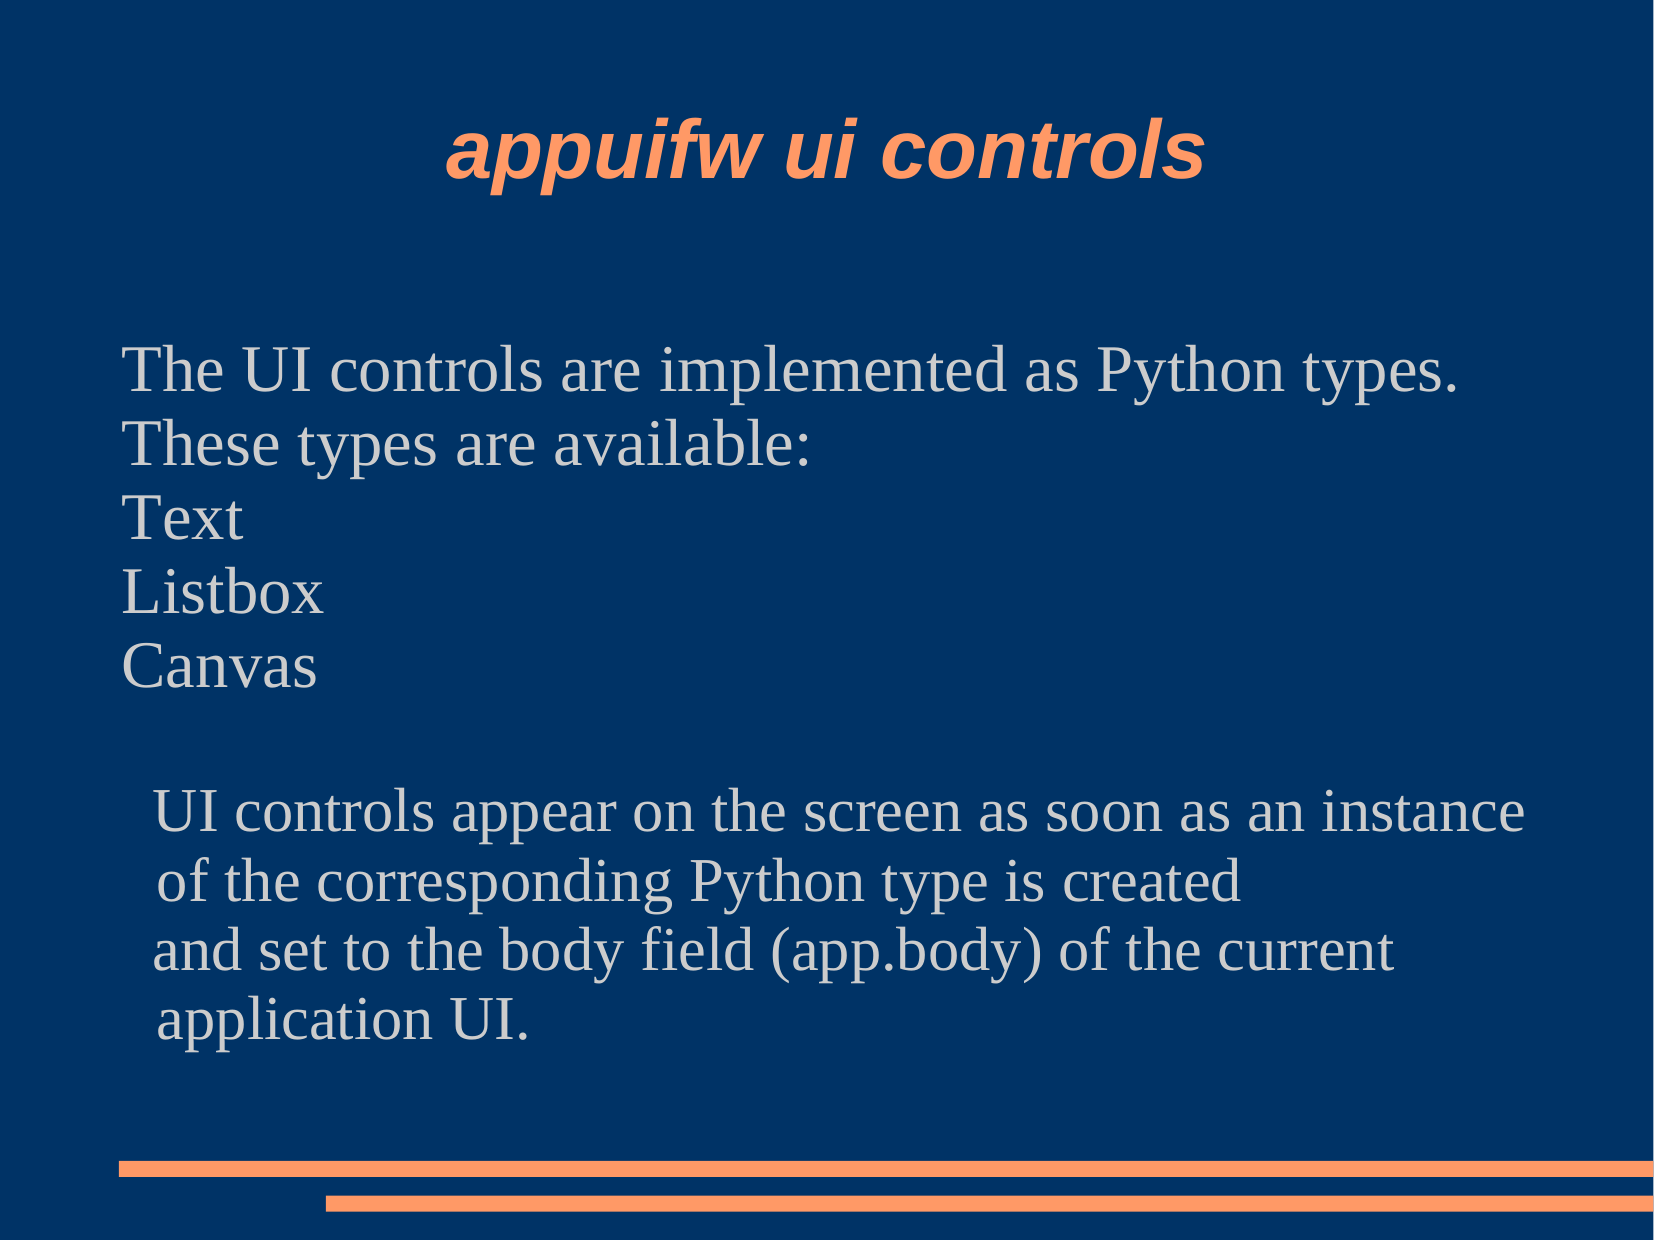

# appuifw ui controls
The UI controls are implemented as Python types.
These types are available:
Text
Listbox
Canvas
 UI controls appear on the screen as soon as an instance of the corresponding Python type is created
 and set to the body field (app.body) of the current application UI.